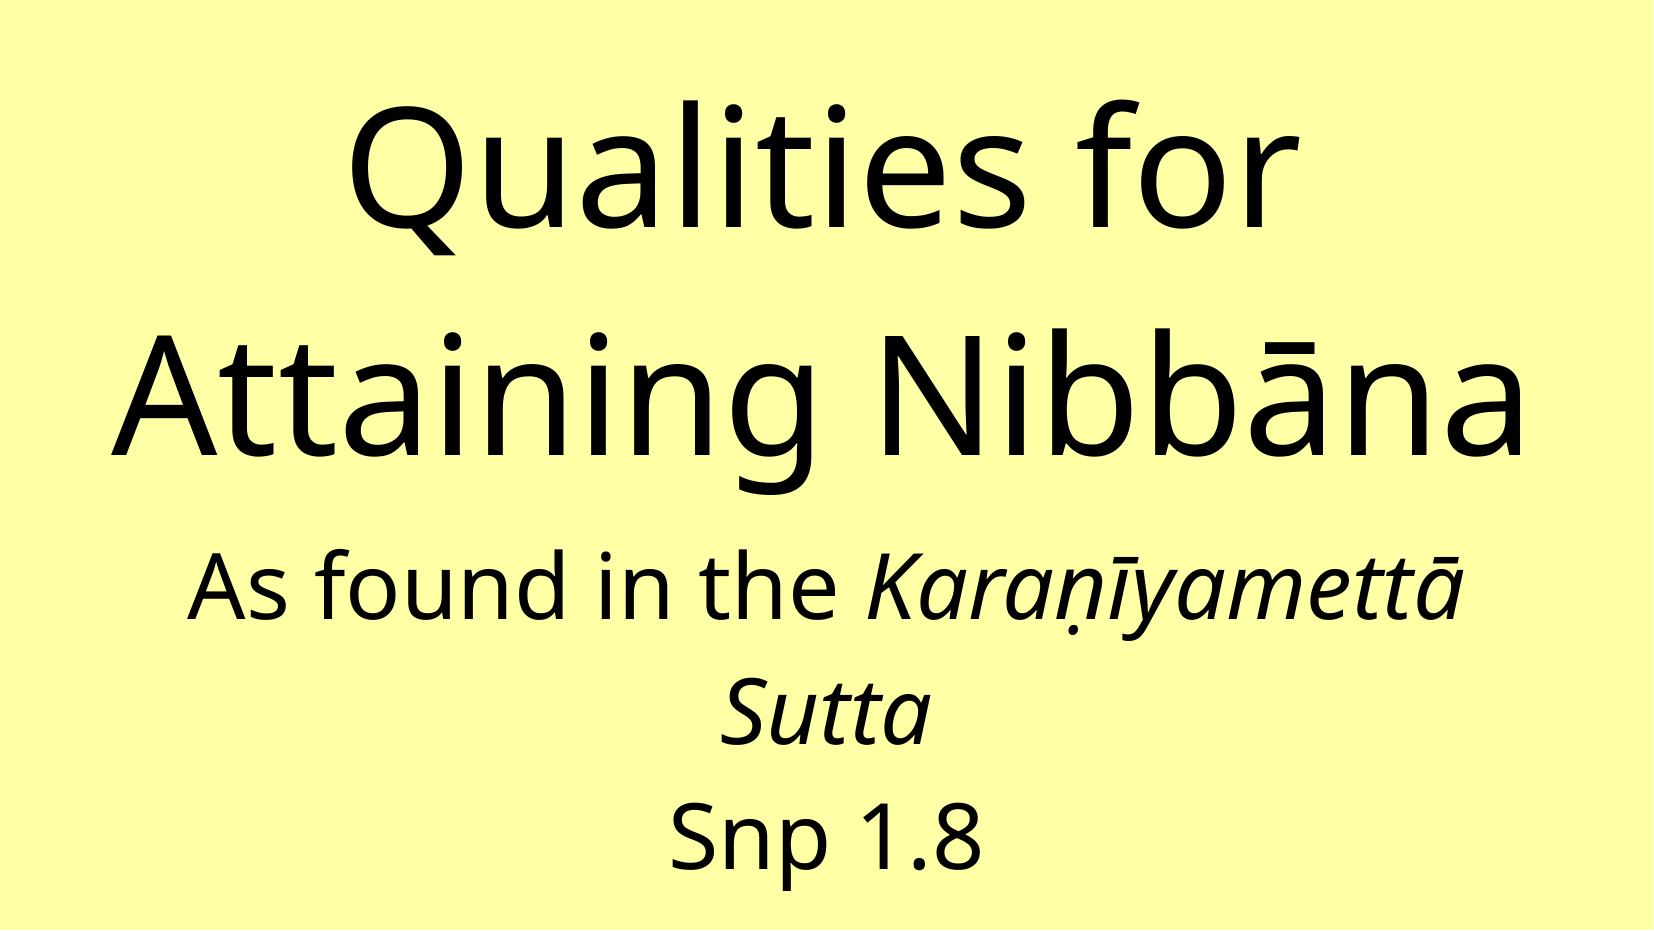

# Qualities for Attaining Nibbāna
As found in the Karaṇīyamettā Sutta
Snp 1.8